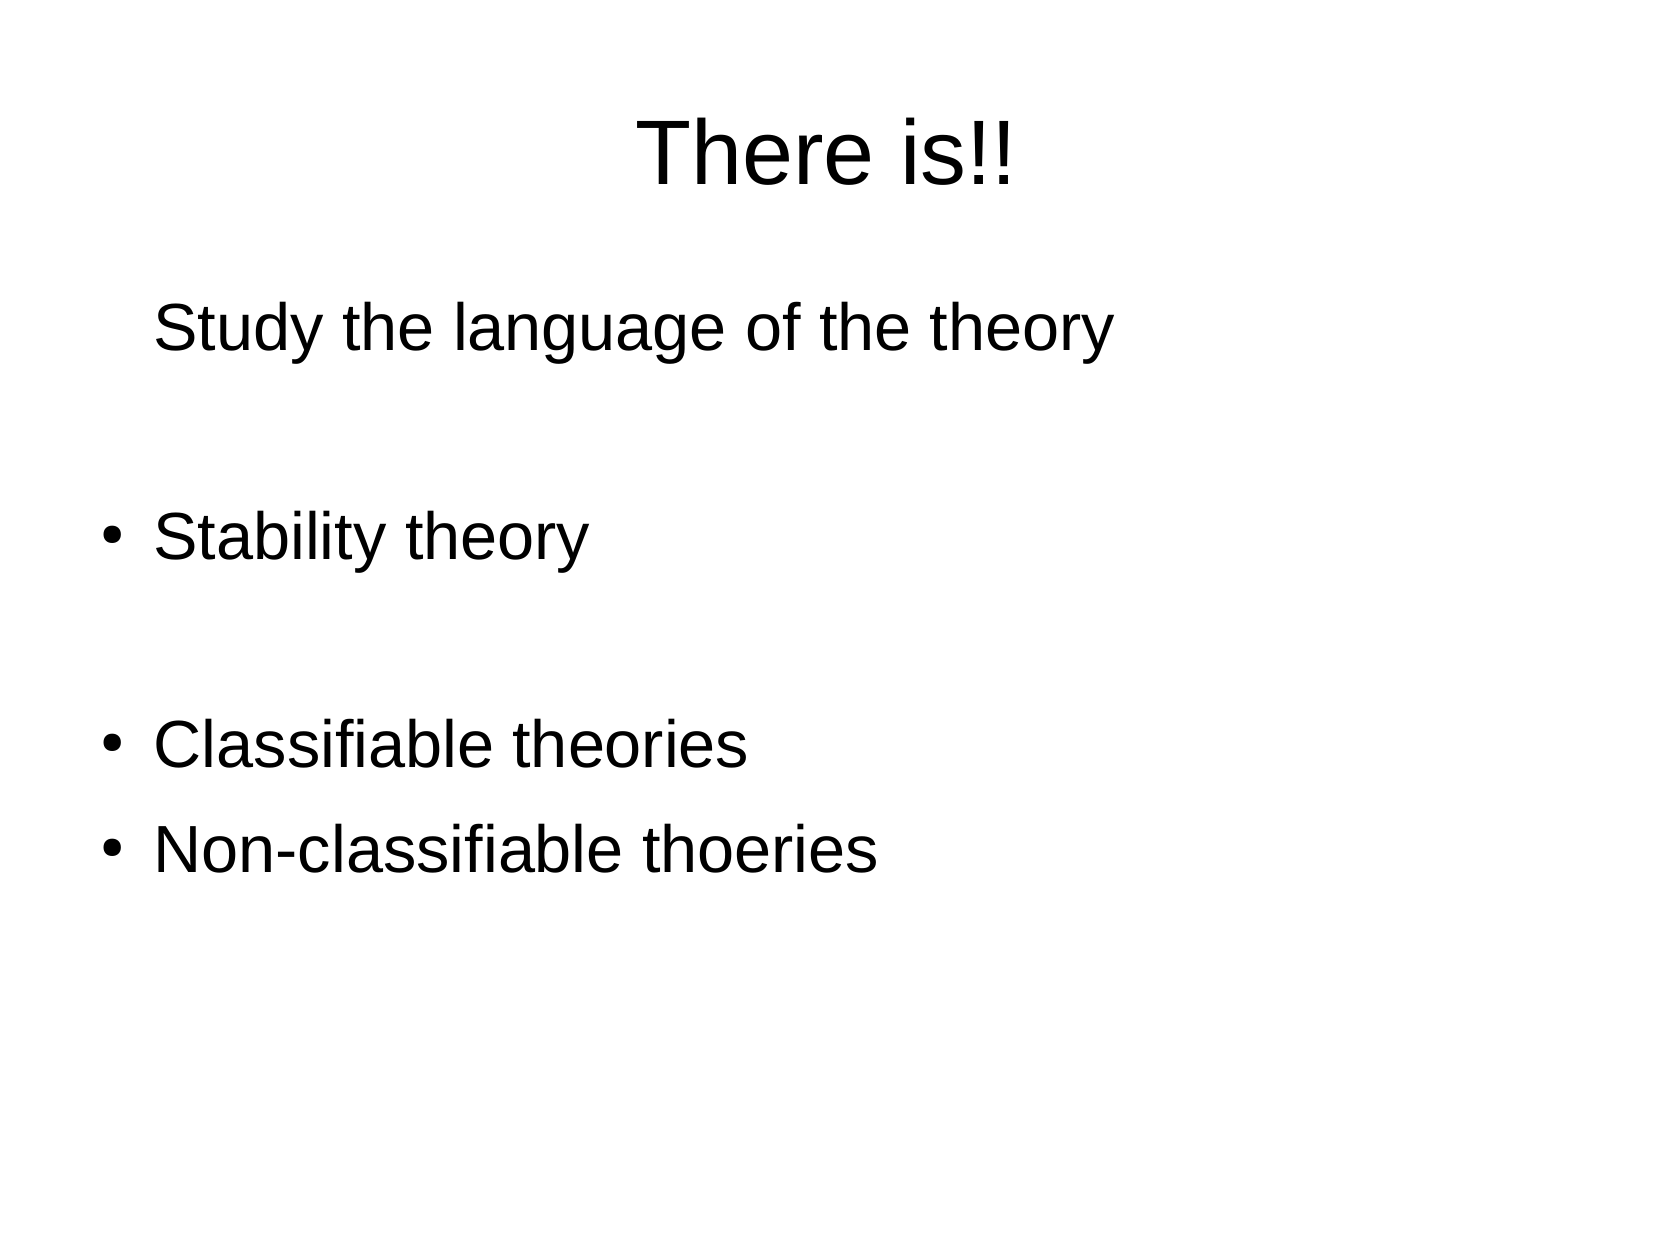

# There is!!
Study the language of the theory
Stability theory
Classifiable theories
Non-classifiable thoeries